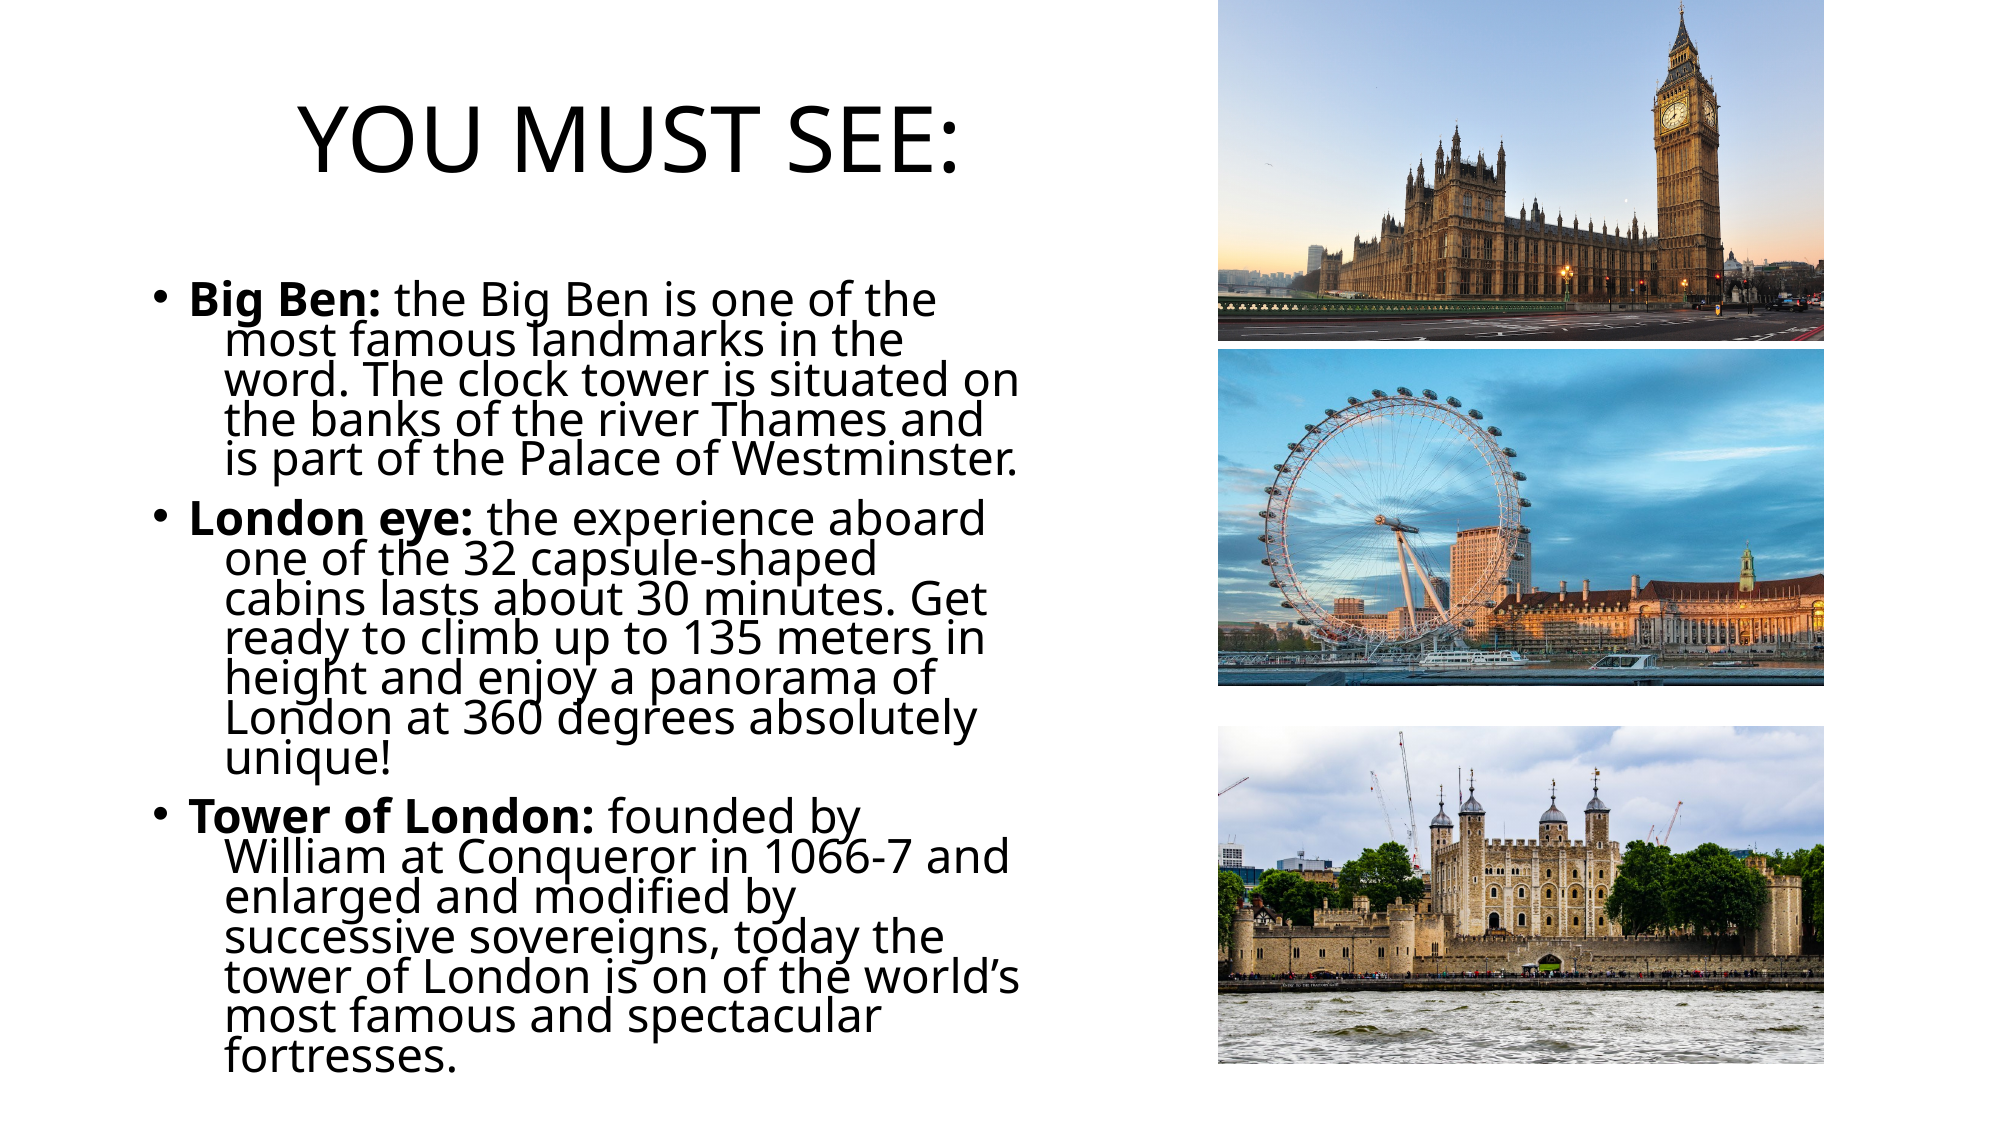

# YOU MUST SEE:
Big Ben: the Big Ben is one of the most famous landmarks in the word. The clock tower is situated on the banks of the river Thames and is part of the Palace of Westminster.
London eye: the experience aboard one of the 32 capsule-shaped cabins lasts about 30 minutes. Get ready to climb up to 135 meters in height and enjoy a panorama of London at 360 degrees absolutely unique!
Tower of London: founded by William at Conqueror in 1066-7 and enlarged and modified by successive sovereigns, today the tower of London is on of the world’s most famous and spectacular fortresses.